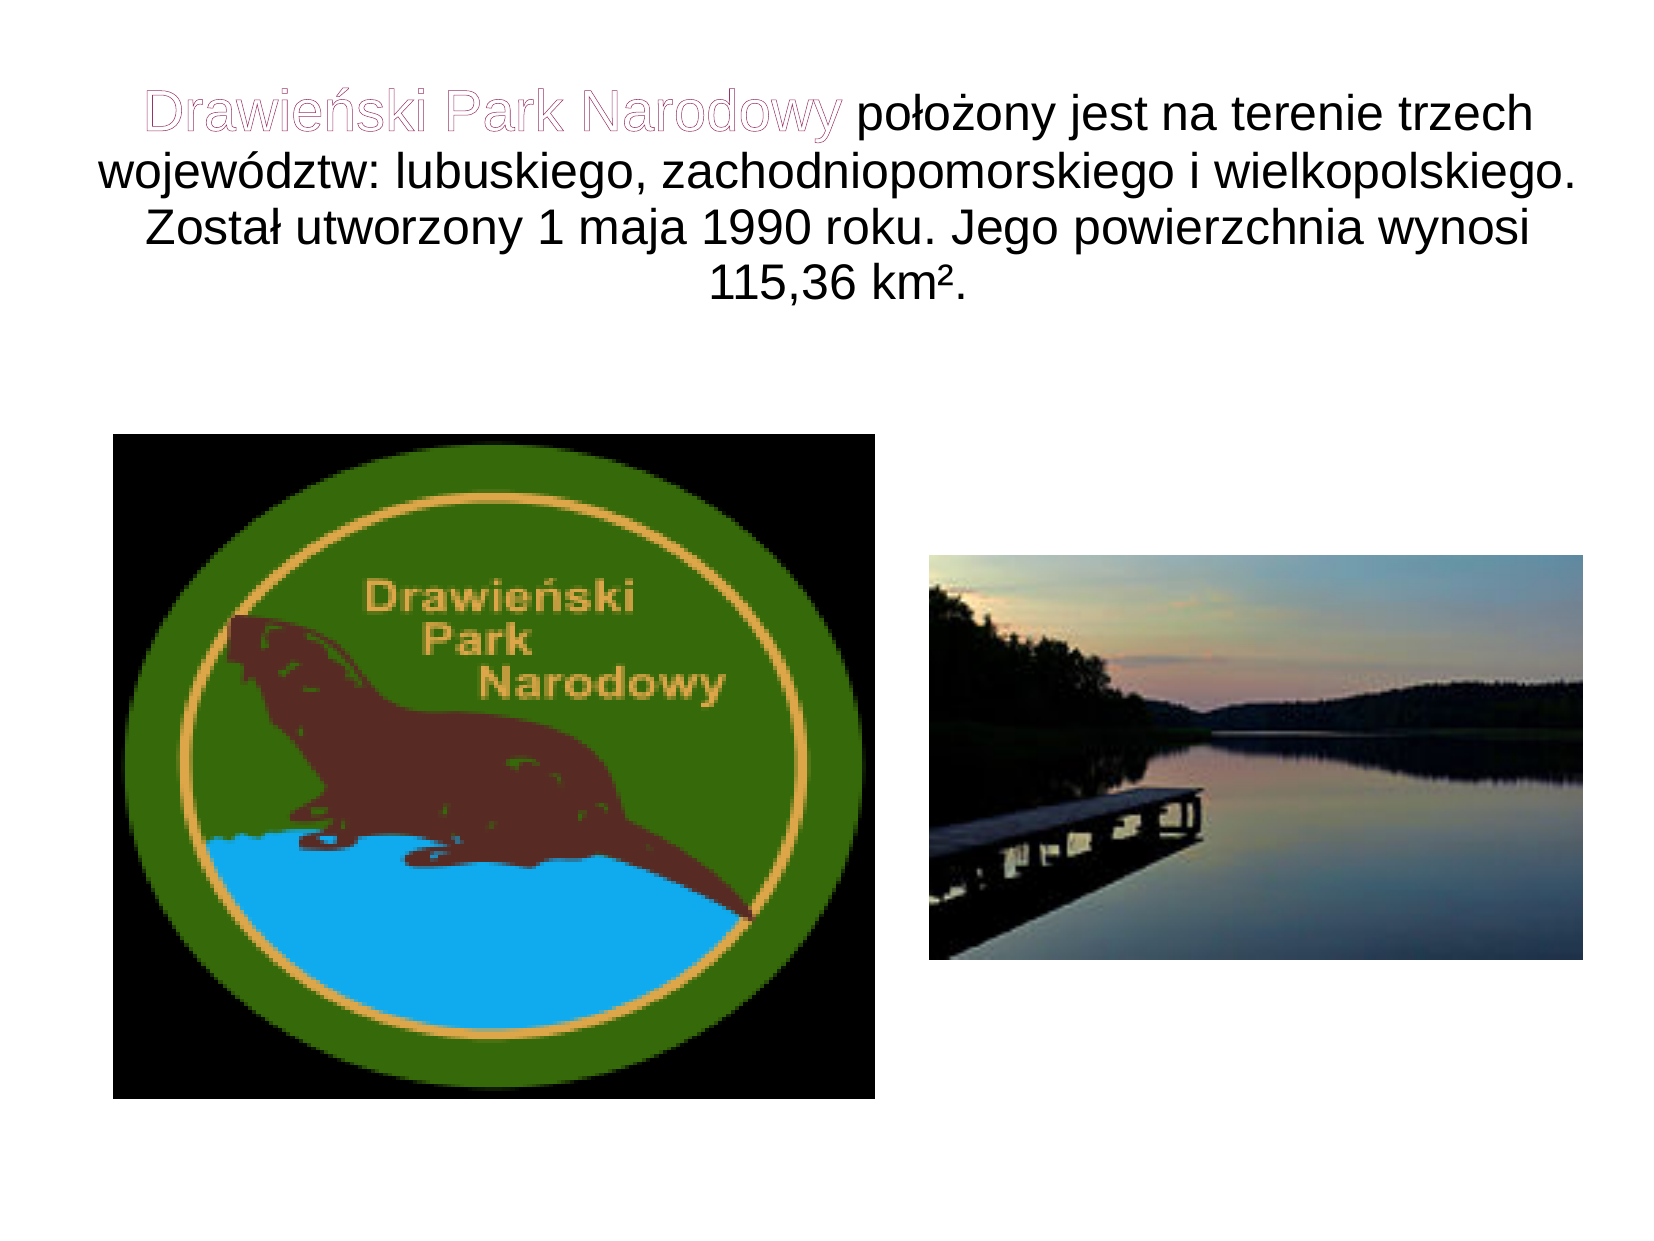

# Drawieński Park Narodowy położony jest na terenie trzech województw: lubuskiego, zachodniopomorskiego i wielkopolskiego. Został utworzony 1 maja 1990 roku. Jego powierzchnia wynosi 115,36 km².